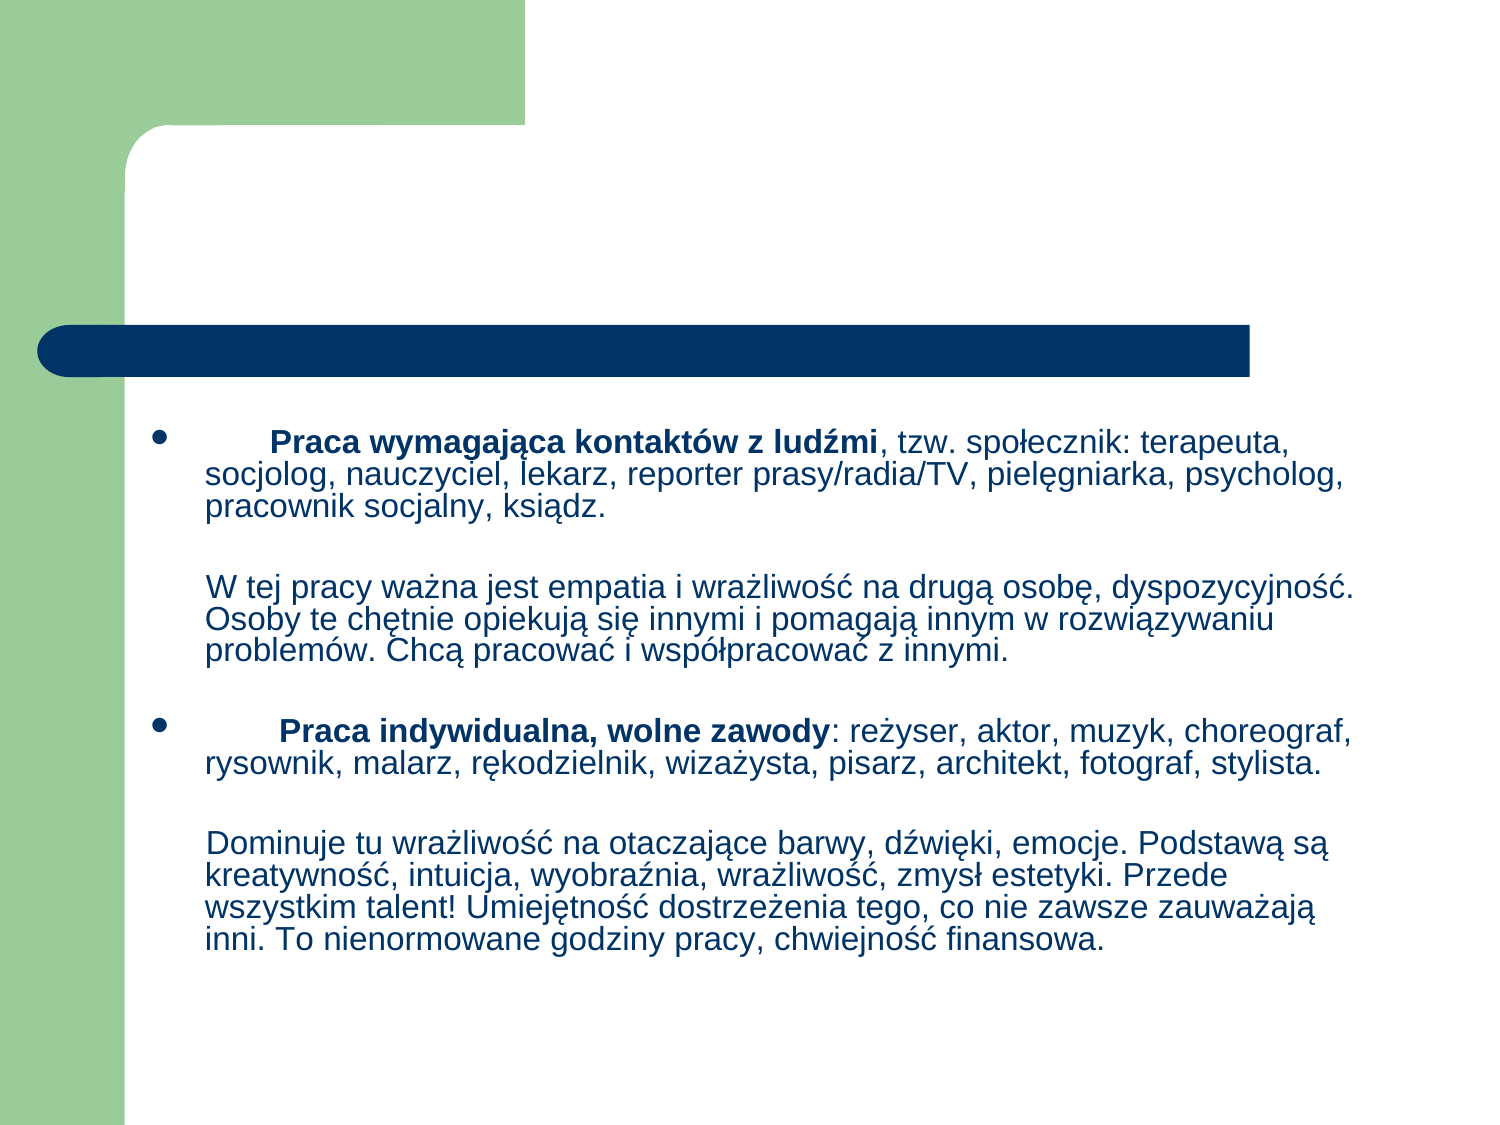

# Praca wymagająca kontaktów z ludźmi, tzw. społecznik: terapeuta, socjolog, nauczyciel, lekarz, reporter prasy/radia/TV, pielęgniarka, psycholog, pracownik socjalny, ksiądz.
 W tej pracy ważna jest empatia i wrażliwość na drugą osobę, dyspozycyjność. Osoby te chętnie opiekują się innymi i pomagają innym w rozwiązywaniu problemów. Chcą pracować i współpracować z innymi.
 Praca indywidualna, wolne zawody: reżyser, aktor, muzyk, choreograf, rysownik, malarz, rękodzielnik, wizażysta, pisarz, architekt, fotograf, stylista.
 Dominuje tu wrażliwość na otaczające barwy, dźwięki, emocje. Podstawą są kreatywność, intuicja, wyobraźnia, wrażliwość, zmysł estetyki. Przede wszystkim talent! Umiejętność dostrzeżenia tego, co nie zawsze zauważają inni. To nienormowane godziny pracy, chwiejność finansowa.